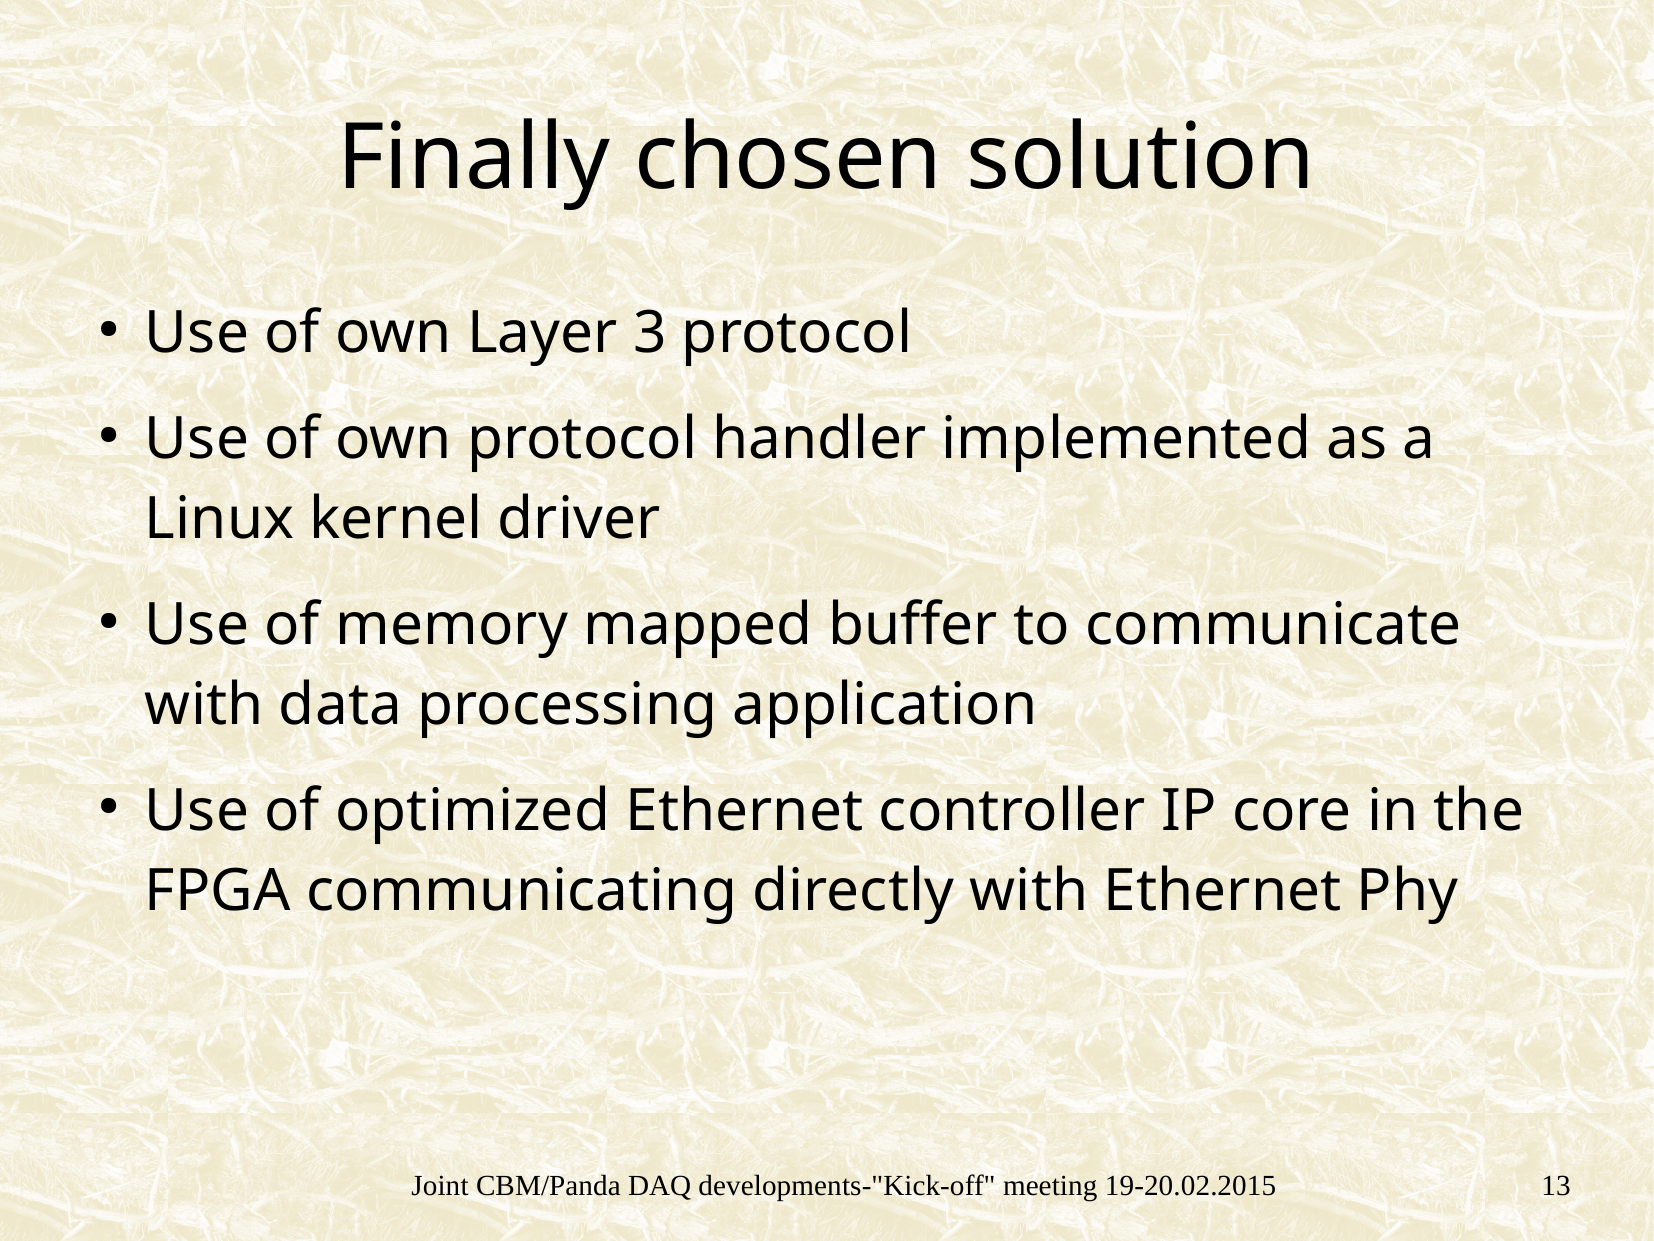

# Finally chosen solution
Use of own Layer 3 protocol
Use of own protocol handler implemented as a Linux kernel driver
Use of memory mapped buffer to communicate with data processing application
Use of optimized Ethernet controller IP core in the FPGA communicating directly with Ethernet Phy
Joint CBM/Panda DAQ developments-"Kick-off" meeting 19-20.02.2015
13